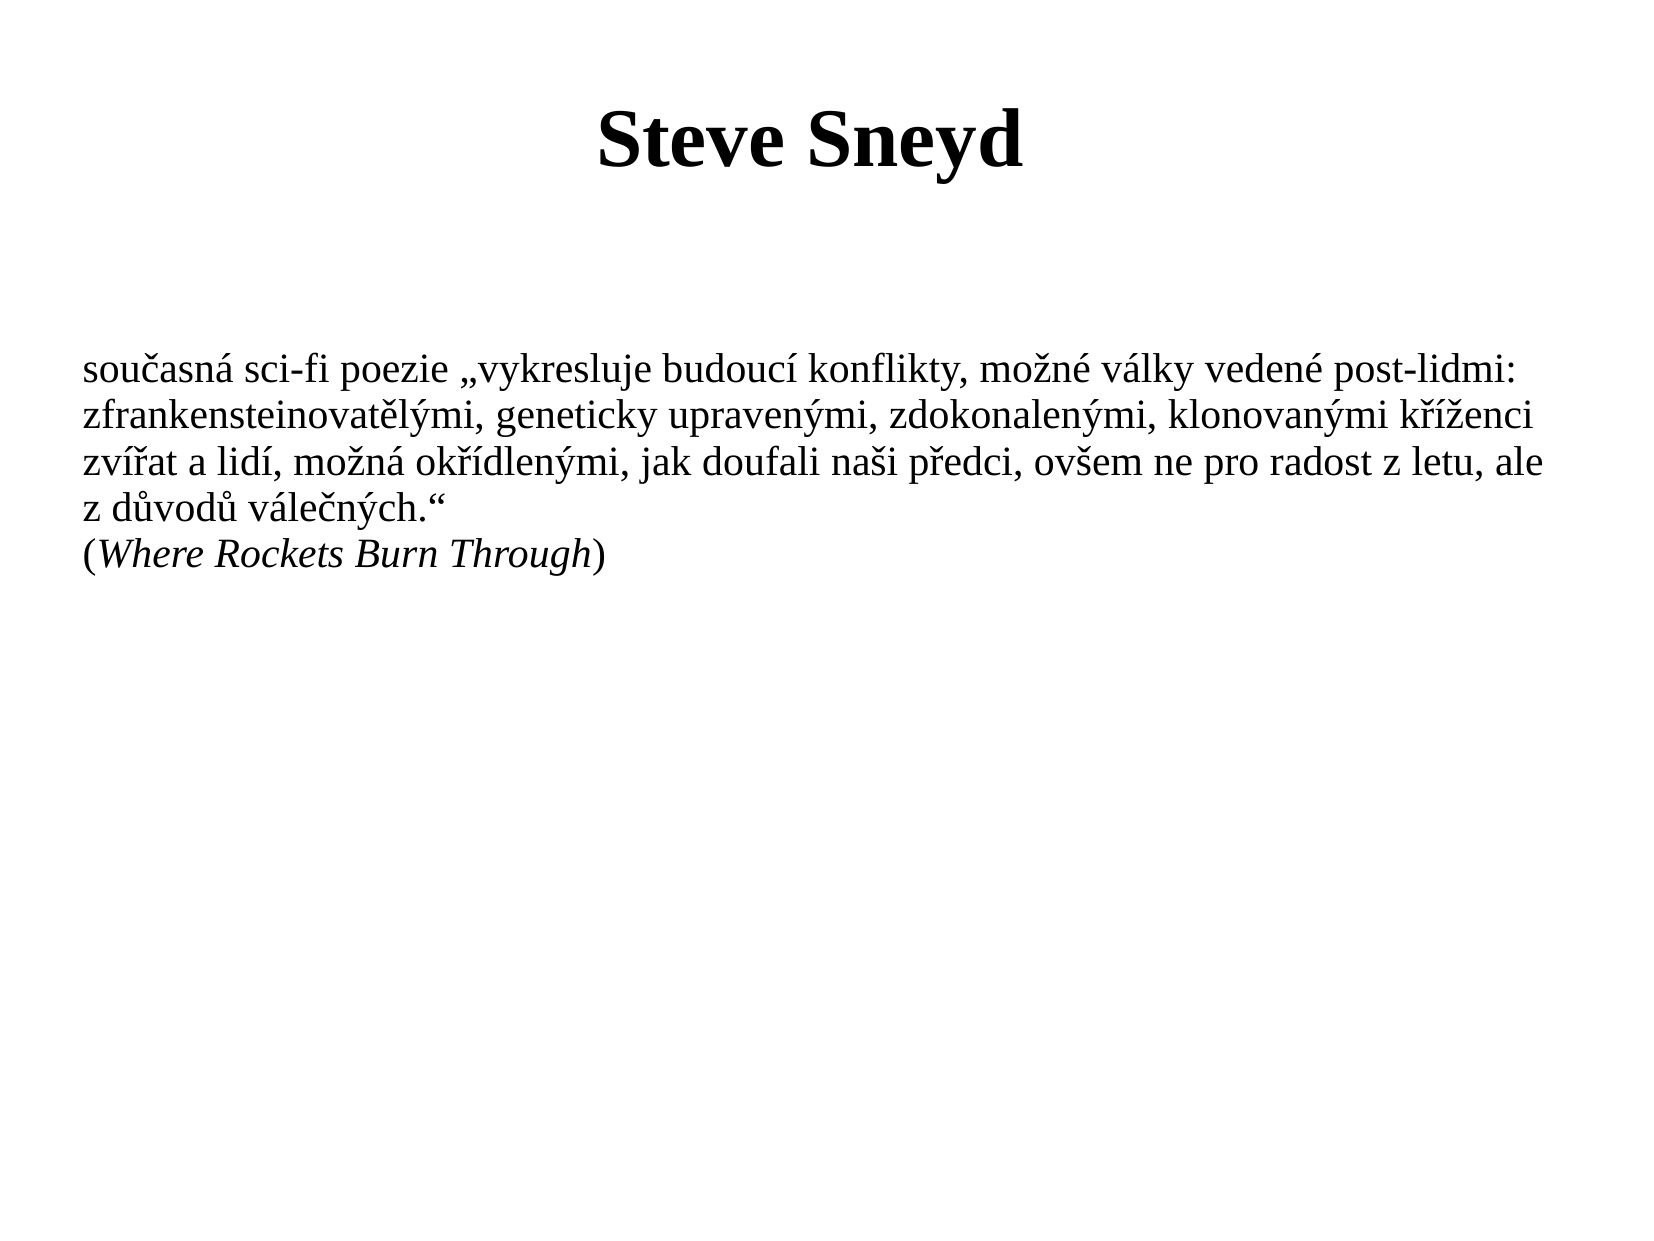

# Steve Sneyd
současná sci-fi poezie „vykresluje budoucí konflikty, možné války vedené post-lidmi: zfrankensteinovatělými, geneticky upravenými, zdokonalenými, klonovanými kříženci zvířat a lidí, možná okřídlenými, jak doufali naši předci, ovšem ne pro radost z letu, ale z důvodů válečných.“
(Where Rockets Burn Through)